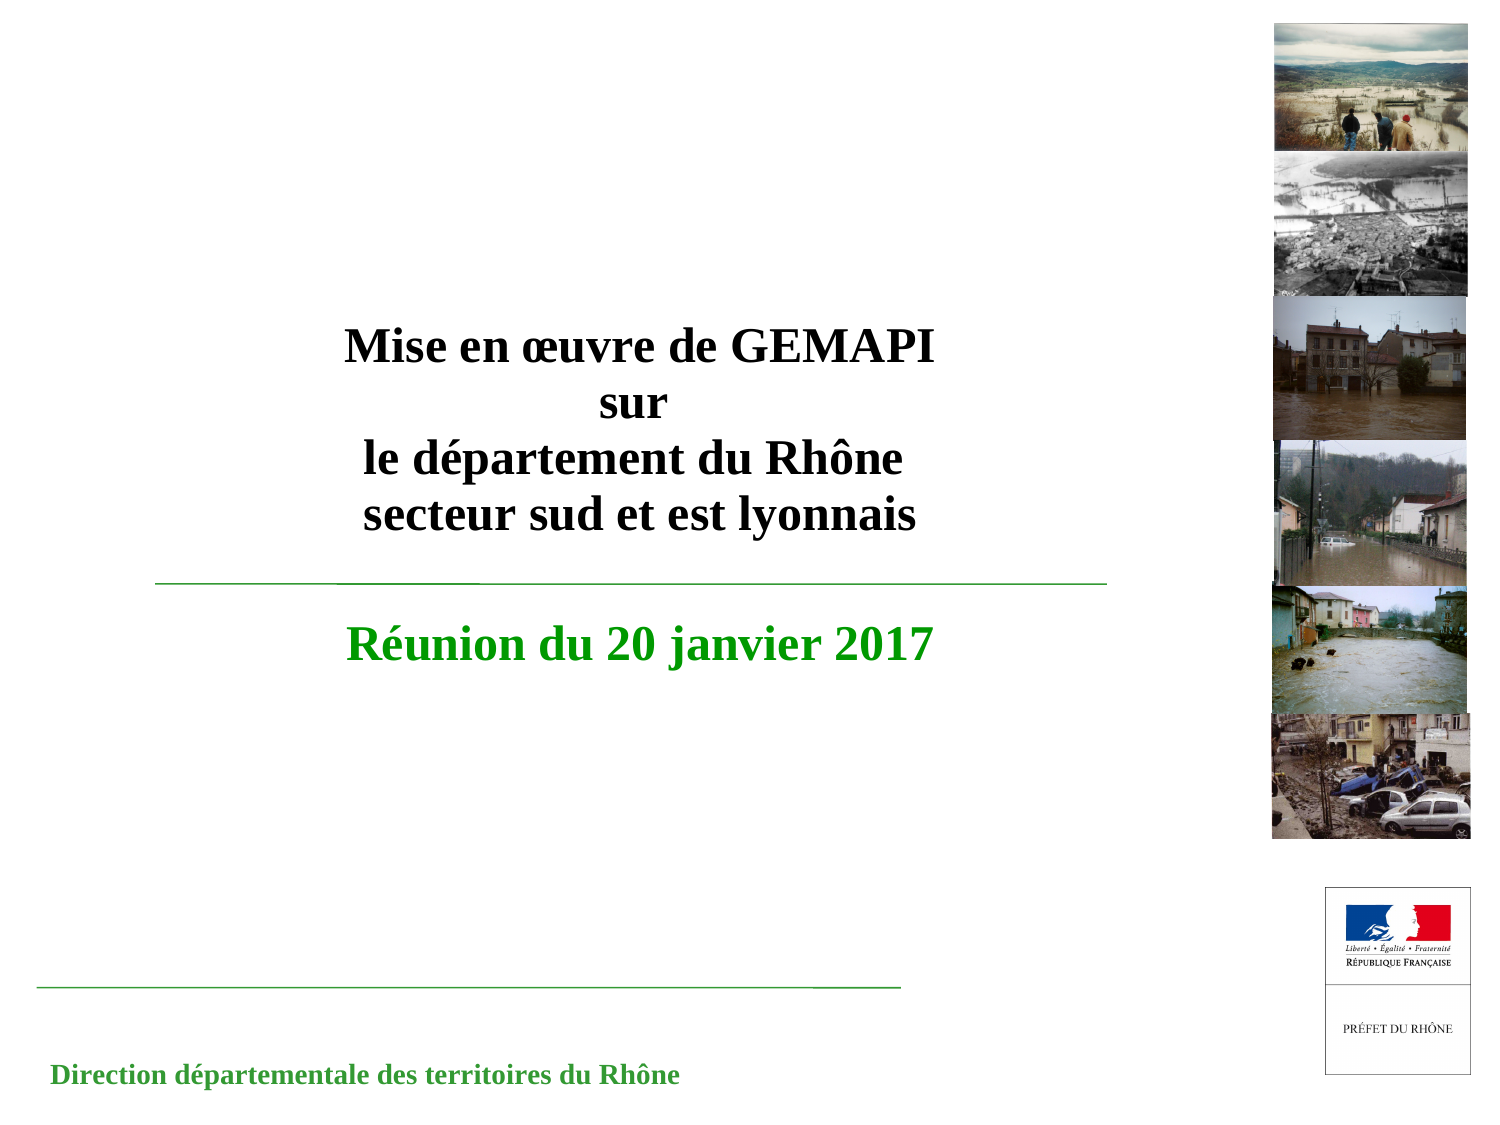

# Mise en œuvre de GEMAPI sur le département du Rhône secteur sud et est lyonnais Réunion du 20 janvier 2017
1